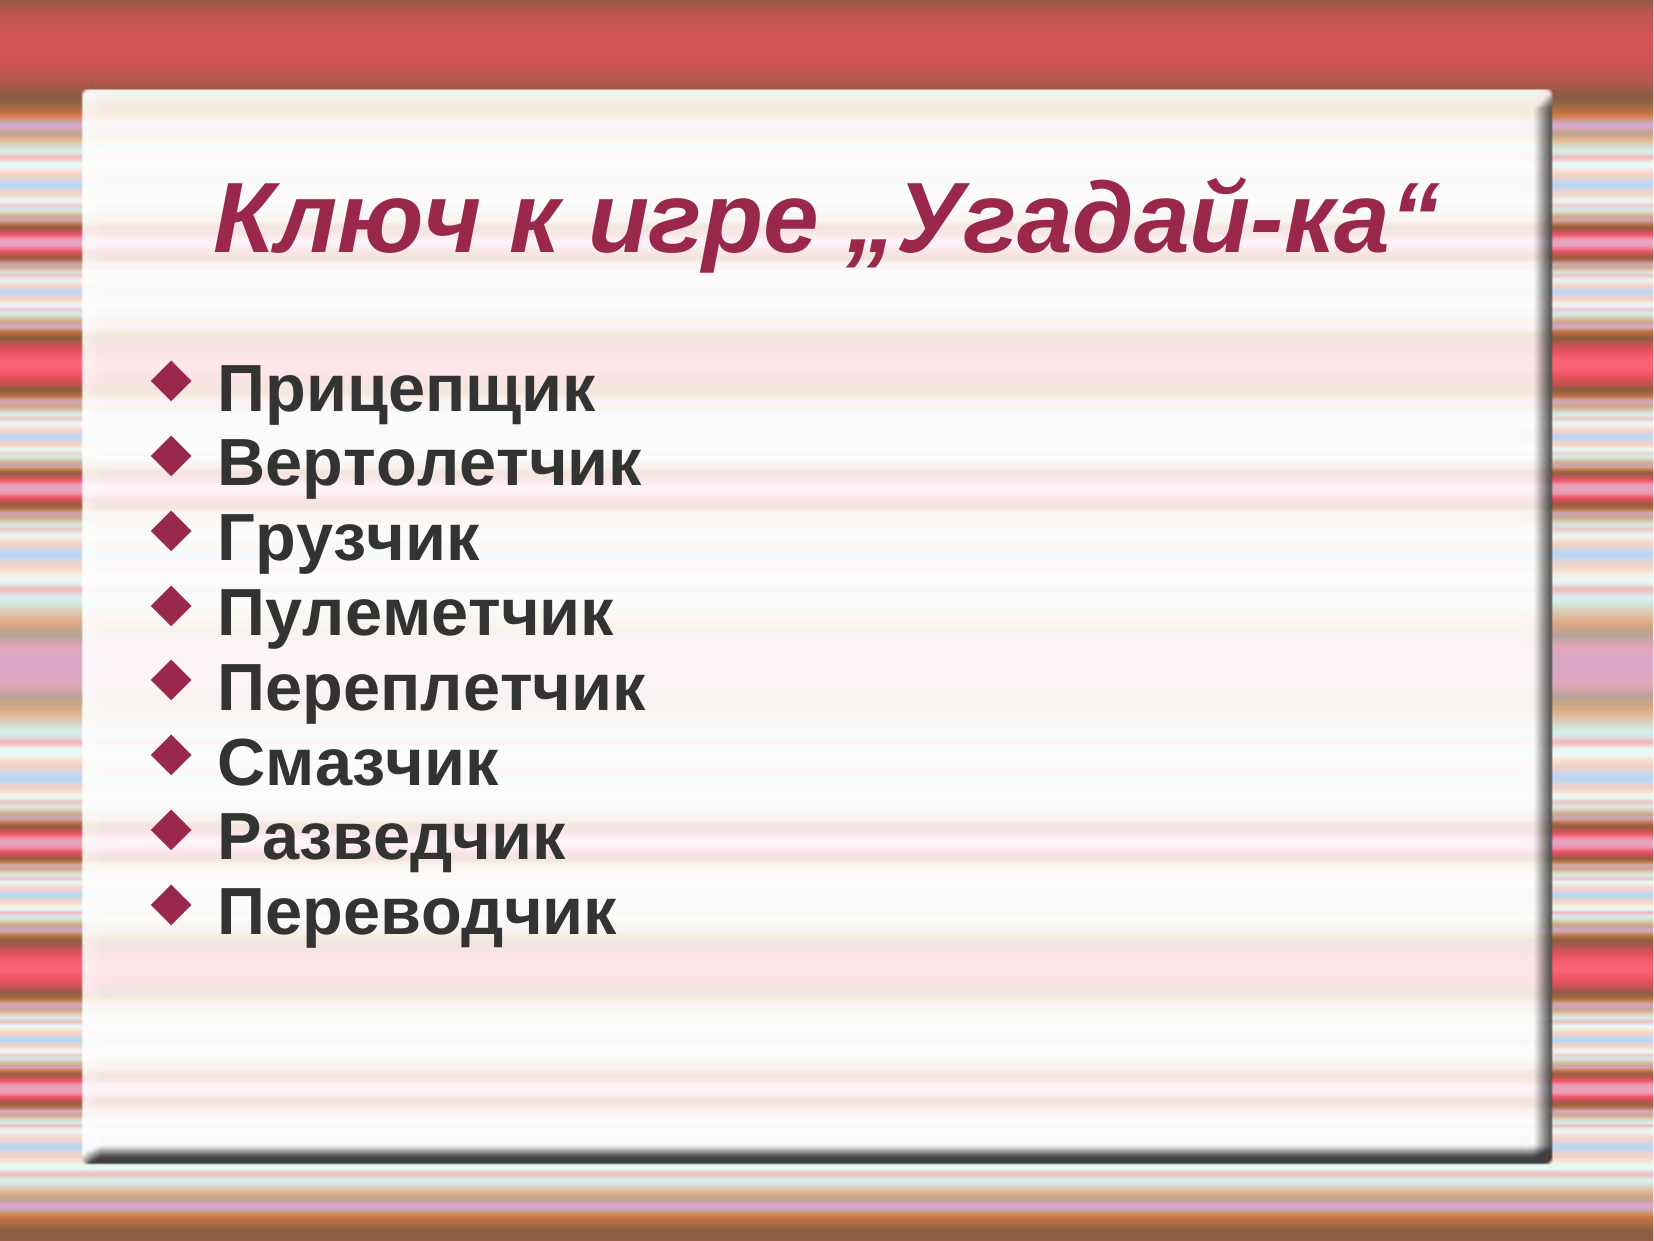

# Ключ к игре „Угадай-ка“
Прицепщик
Вертолетчик
Грузчик
Пулеметчик
Переплетчик
Смазчик
Разведчик
Переводчик